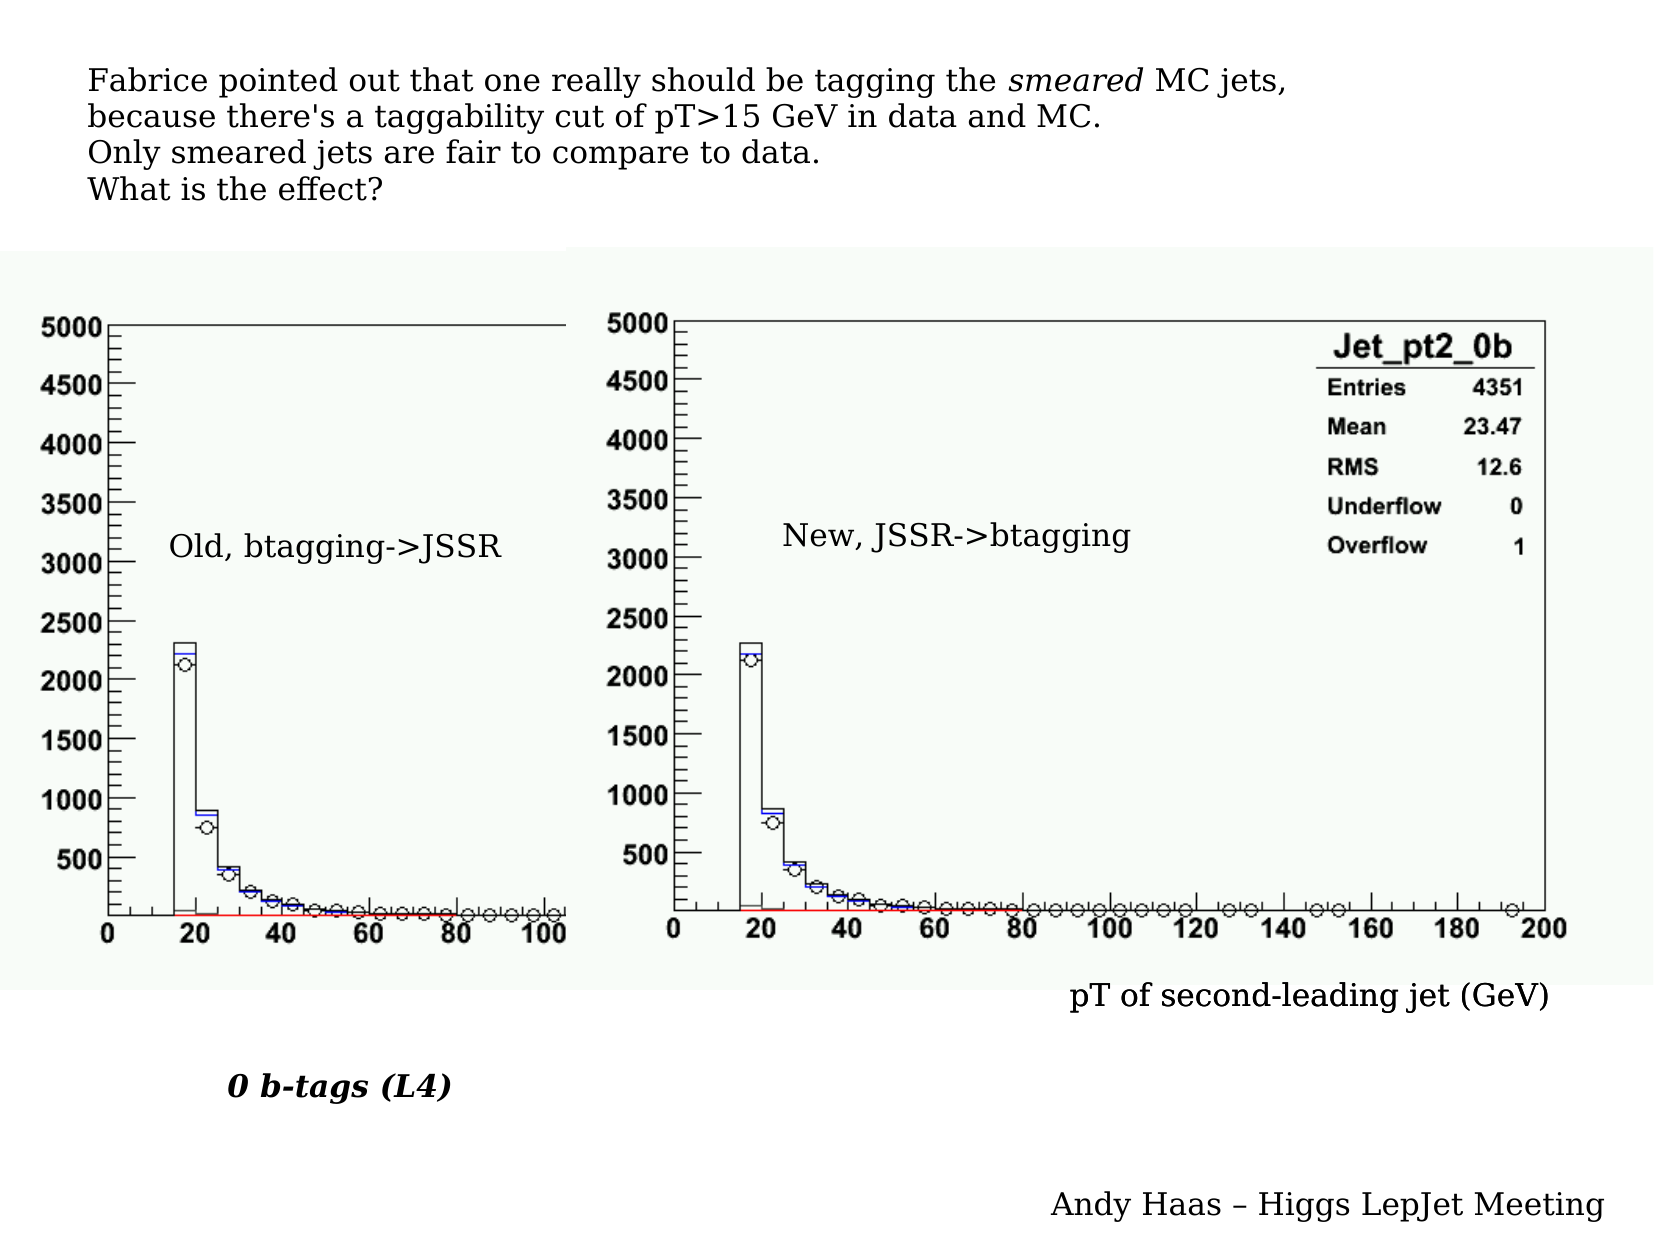

Fabrice pointed out that one really should be tagging the smeared MC jets,
because there's a taggability cut of pT>15 GeV in data and MC.
Only smeared jets are fair to compare to data.
What is the effect?
New, JSSR->btagging
Old, btagging->JSSR
pT of second-leading jet (GeV)
pT of second-leading jet (GeV)
0 b-tags (L4)